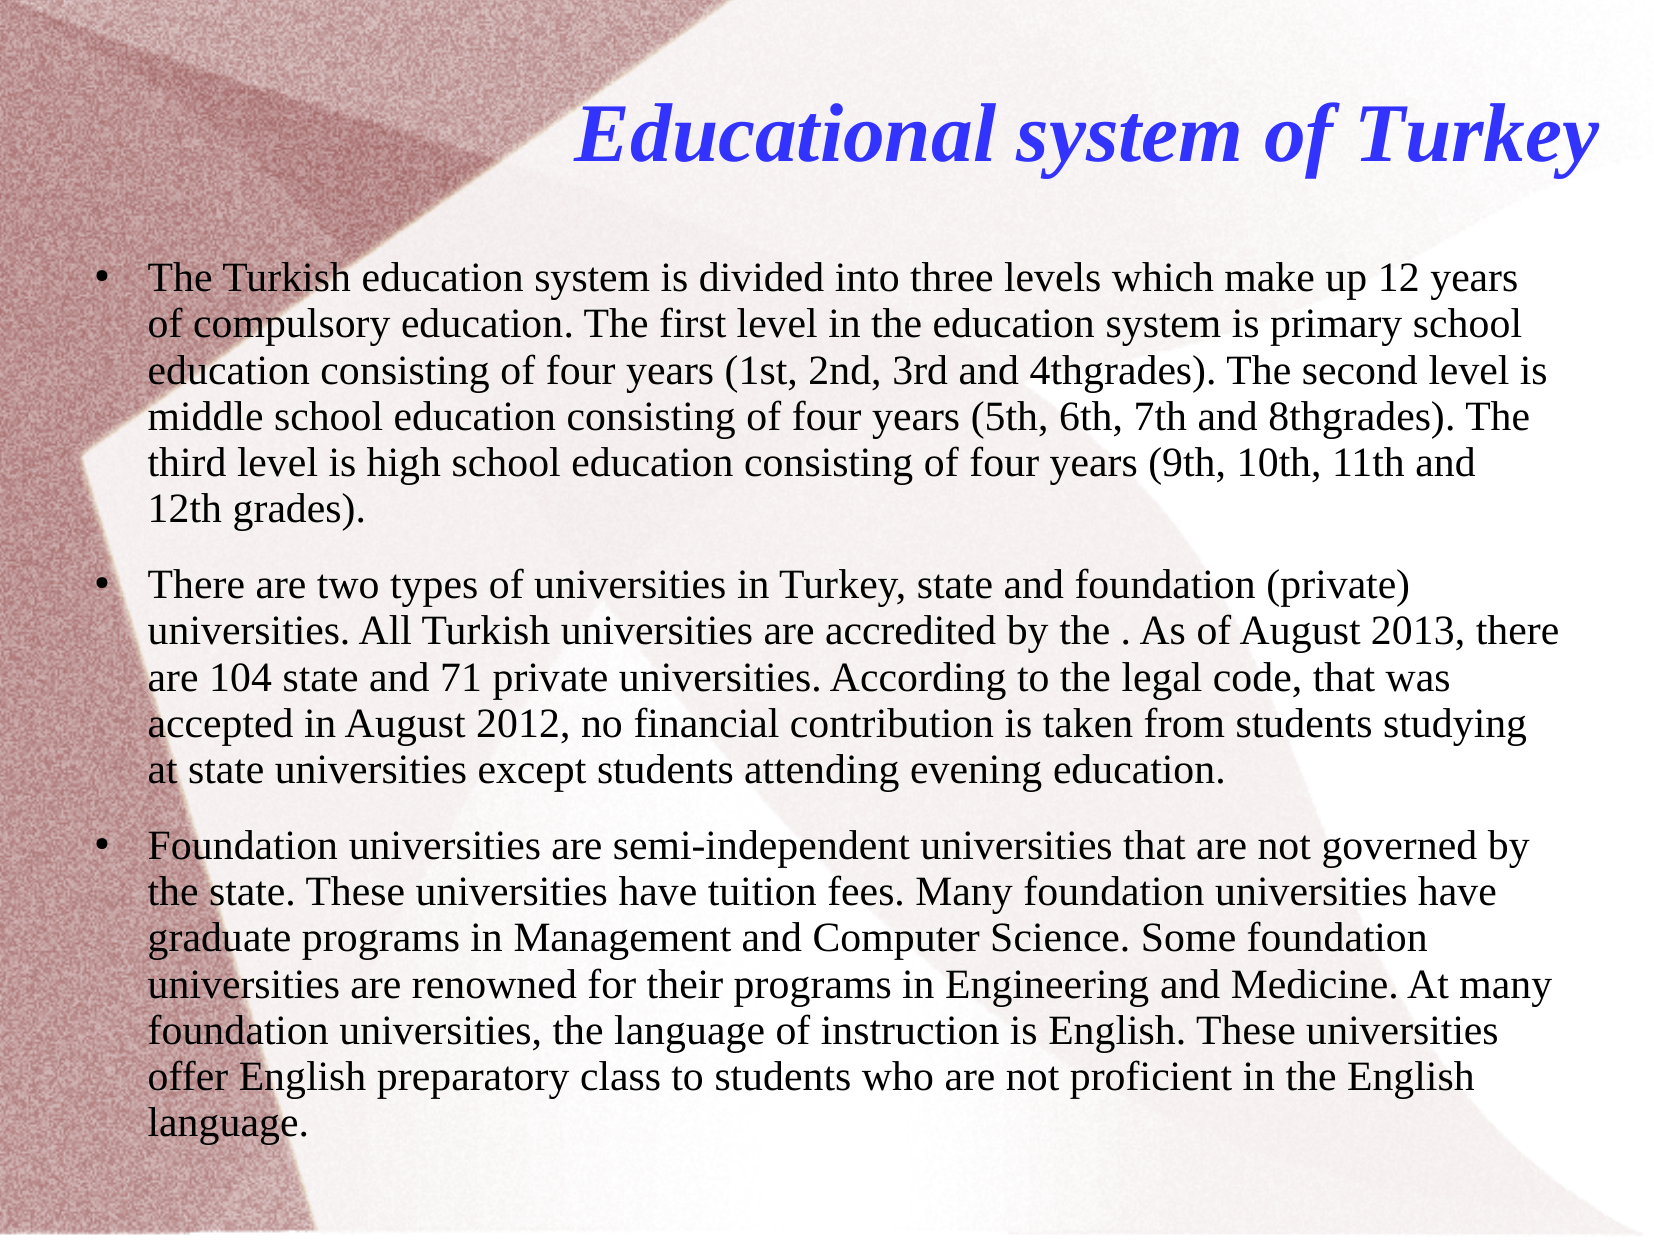

# Educational system of Turkey
The Turkish education system is divided into three levels which make up 12 years of compulsory education. The first level in the education system is primary school education consisting of four years (1st, 2nd, 3rd and 4thgrades). The second level is middle school education consisting of four years (5th, 6th, 7th and 8thgrades). The third level is high school education consisting of four years (9th, 10th, 11th and 12th grades).
There are two types of universities in Turkey, state and foundation (private) universities. All Turkish universities are accredited by the . As of August 2013, there are 104 state and 71 private universities. According to the legal code, that was accepted in August 2012, no financial contribution is taken from students studying at state universities except students attending evening education.
Foundation universities are semi-independent universities that are not governed by the state. These universities have tuition fees. Many foundation universities have graduate programs in Management and Computer Science. Some foundation universities are renowned for their programs in Engineering and Medicine. At many foundation universities, the language of instruction is English. These universities offer English preparatory class to students who are not proficient in the English language.